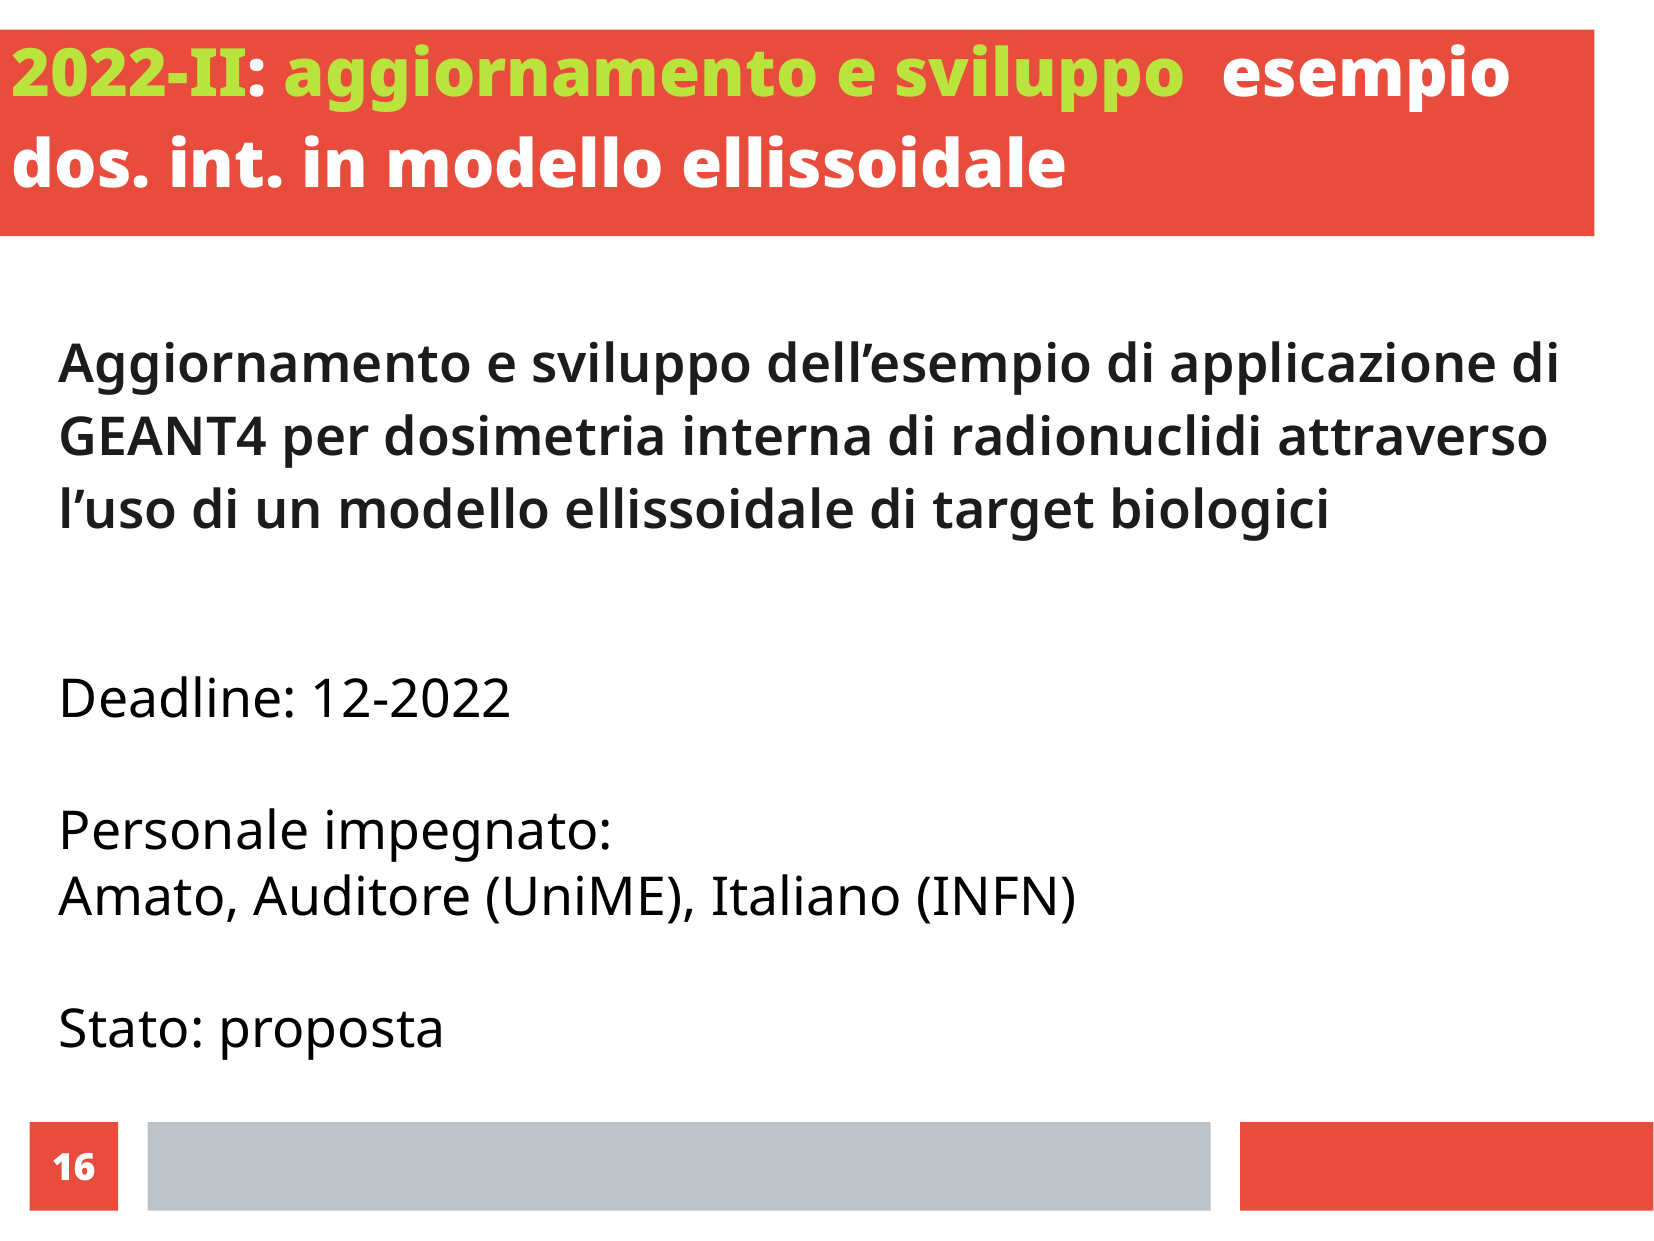

# 2022-II: aggiornamento e sviluppo esempio dos. int. in modello ellissoidale
Aggiornamento e sviluppo dell’esempio di applicazione di GEANT4 per dosimetria interna di radionuclidi attraverso l’uso di un modello ellissoidale di target biologici
Deadline: 12-2022
Personale impegnato:
Amato, Auditore (UniME), Italiano (INFN)
Stato: proposta
16